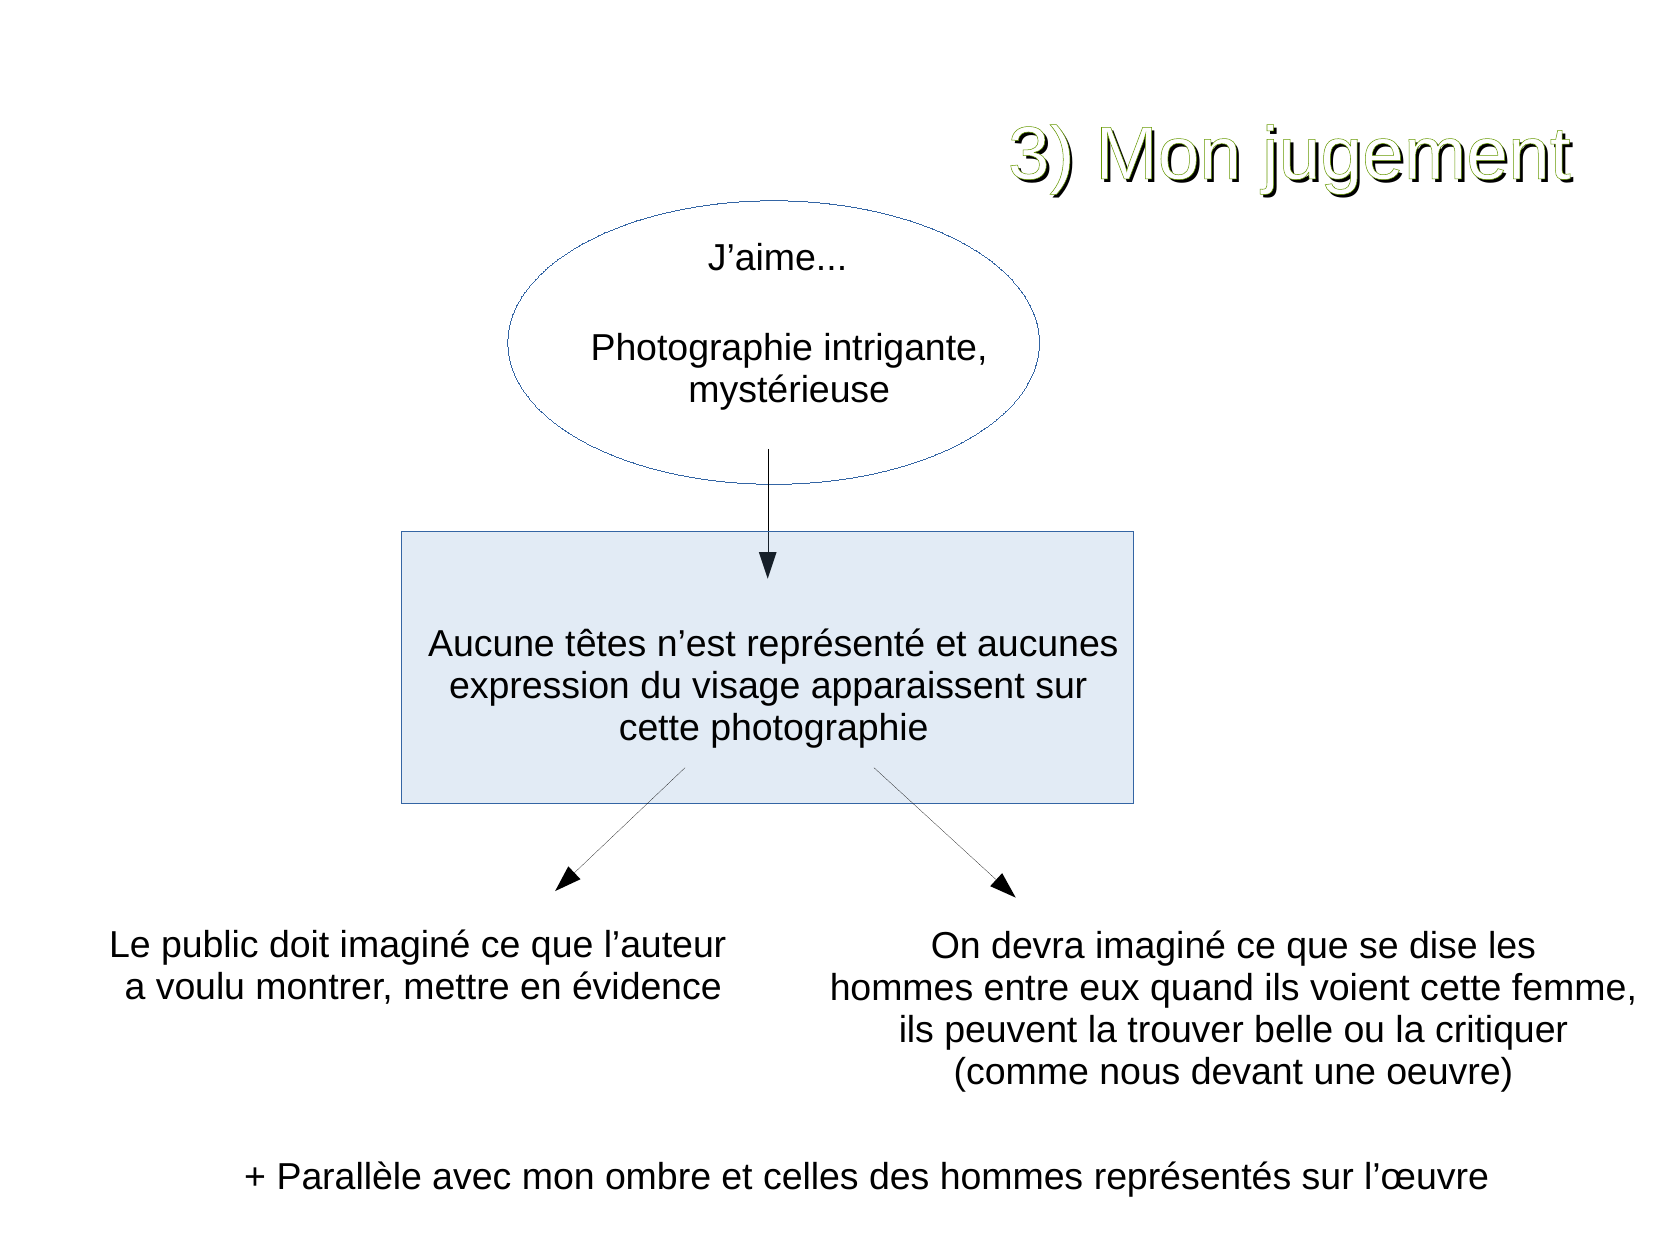

# 3) Mon jugement
J’aime...
Photographie intrigante,
mystérieuse
Aucune têtes n’est représenté et aucunes
expression du visage apparaissent sur
cette photographie
Le public doit imaginé ce que l’auteur
 a voulu montrer, mettre en évidence
On devra imaginé ce que se dise les
hommes entre eux quand ils voient cette femme,
ils peuvent la trouver belle ou la critiquer
(comme nous devant une oeuvre)
+ Parallèle avec mon ombre et celles des hommes représentés sur l’œuvre